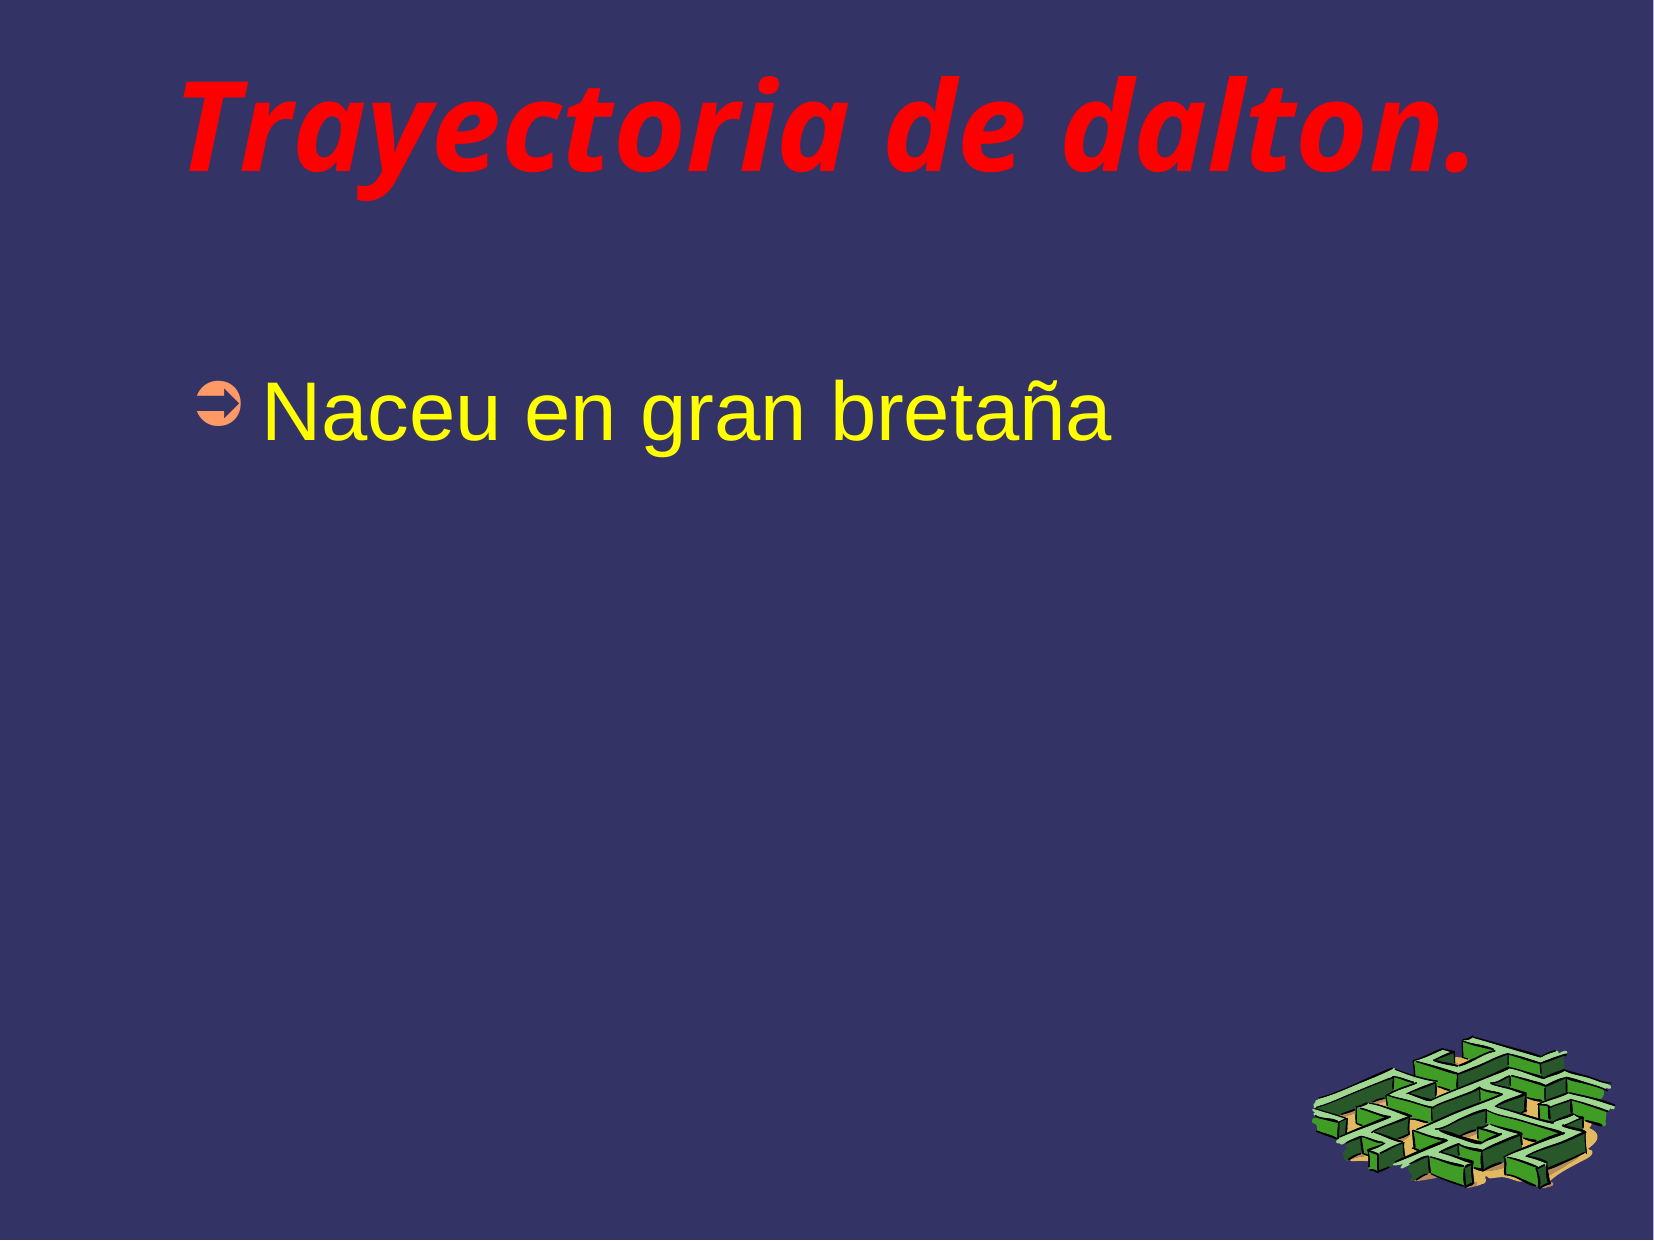

# Trayectoria de dalton.
Naceu en gran bretaña